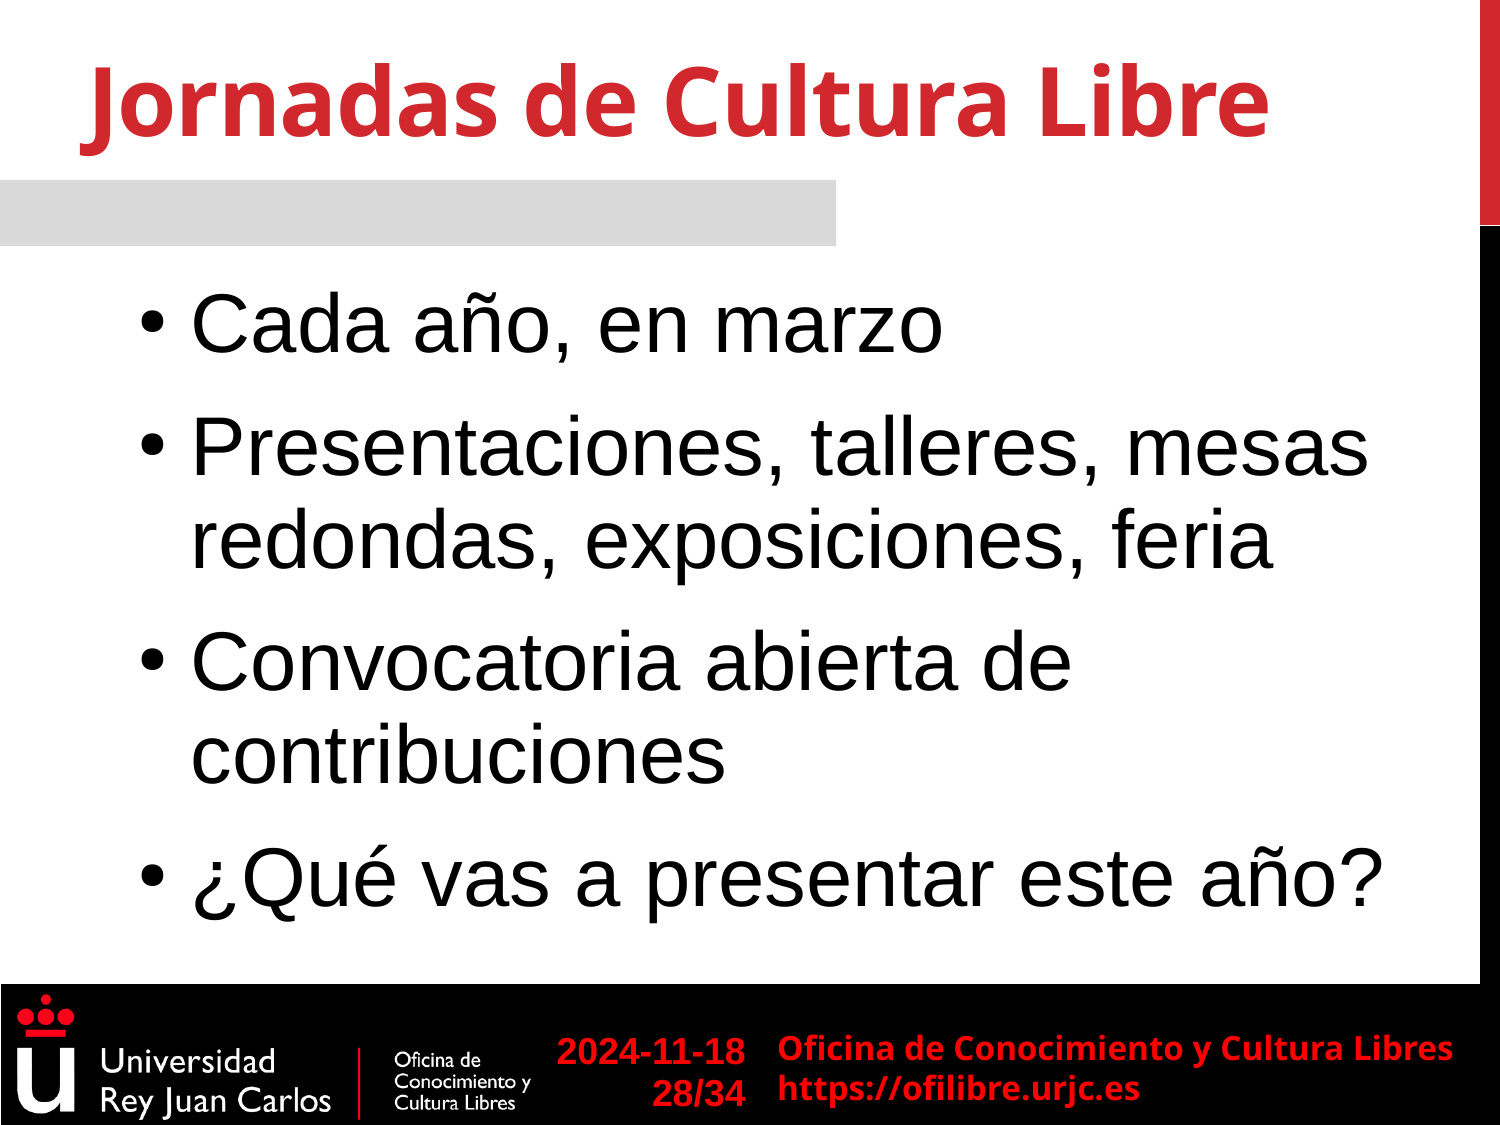

Jornadas de Cultura Libre
# Cada año, en marzo
Presentaciones, talleres, mesas redondas, exposiciones, feria
Convocatoria abierta de contribuciones
¿Qué vas a presentar este año?